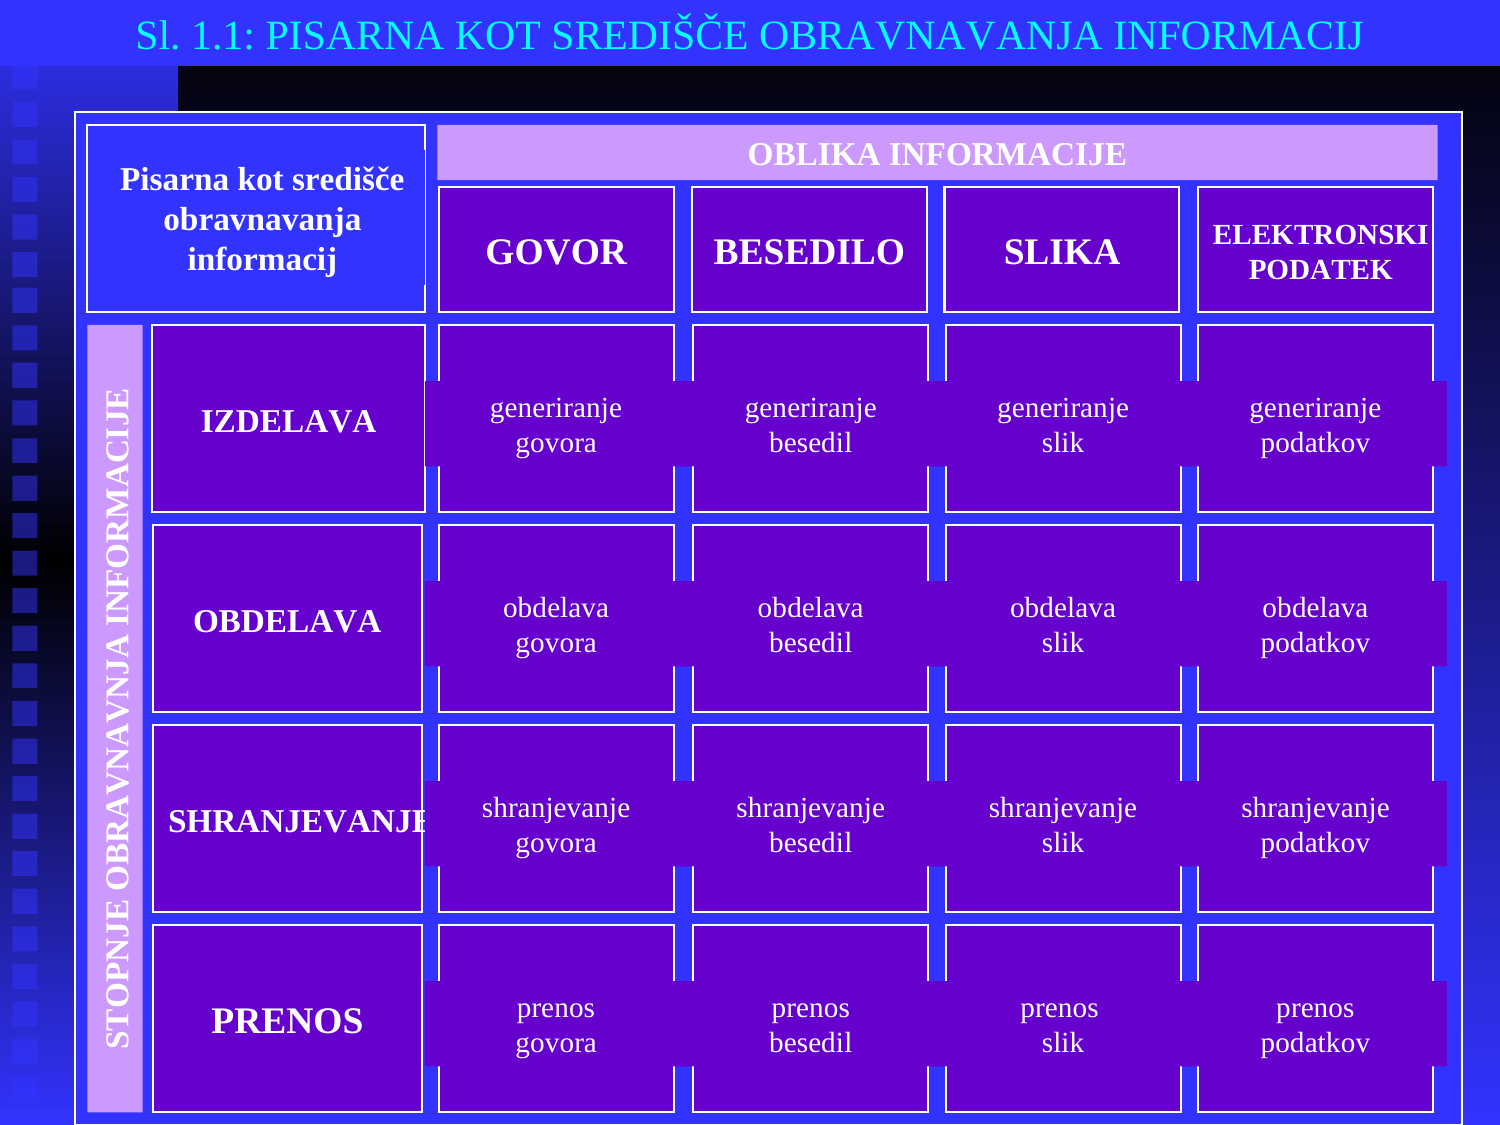

Sl. 1.1: PISARNA KOT SREDIŠČE OBRAVNAVANJA INFORMACIJ
Pisarna kot središče obravnavanja informacij
OBLIKA INFORMACIJE
GOVOR
generiranje
govora
obdelava
govora
shranjevanje
govora
prenos
govora
BESEDILO
generiranje
besedil
obdelava
besedil
shranjevanje
besedil
prenos
besedil
SLIKA
generiranje
slik
obdelava
slik
shranjevanje
slik
prenos
slik
ELEKTRONSKI
PODATEK
generiranje
podatkov
obdelava
podatkov
shranjevanje
podatkov
prenos
podatkov
IZDELAVA
OBDELAVA
STOPNJE OBRAVNAVNJA INFORMACIJE
SHRANJEVANJE
PRENOS
Dejavniki razvoja pisarniškega poslovanja
4